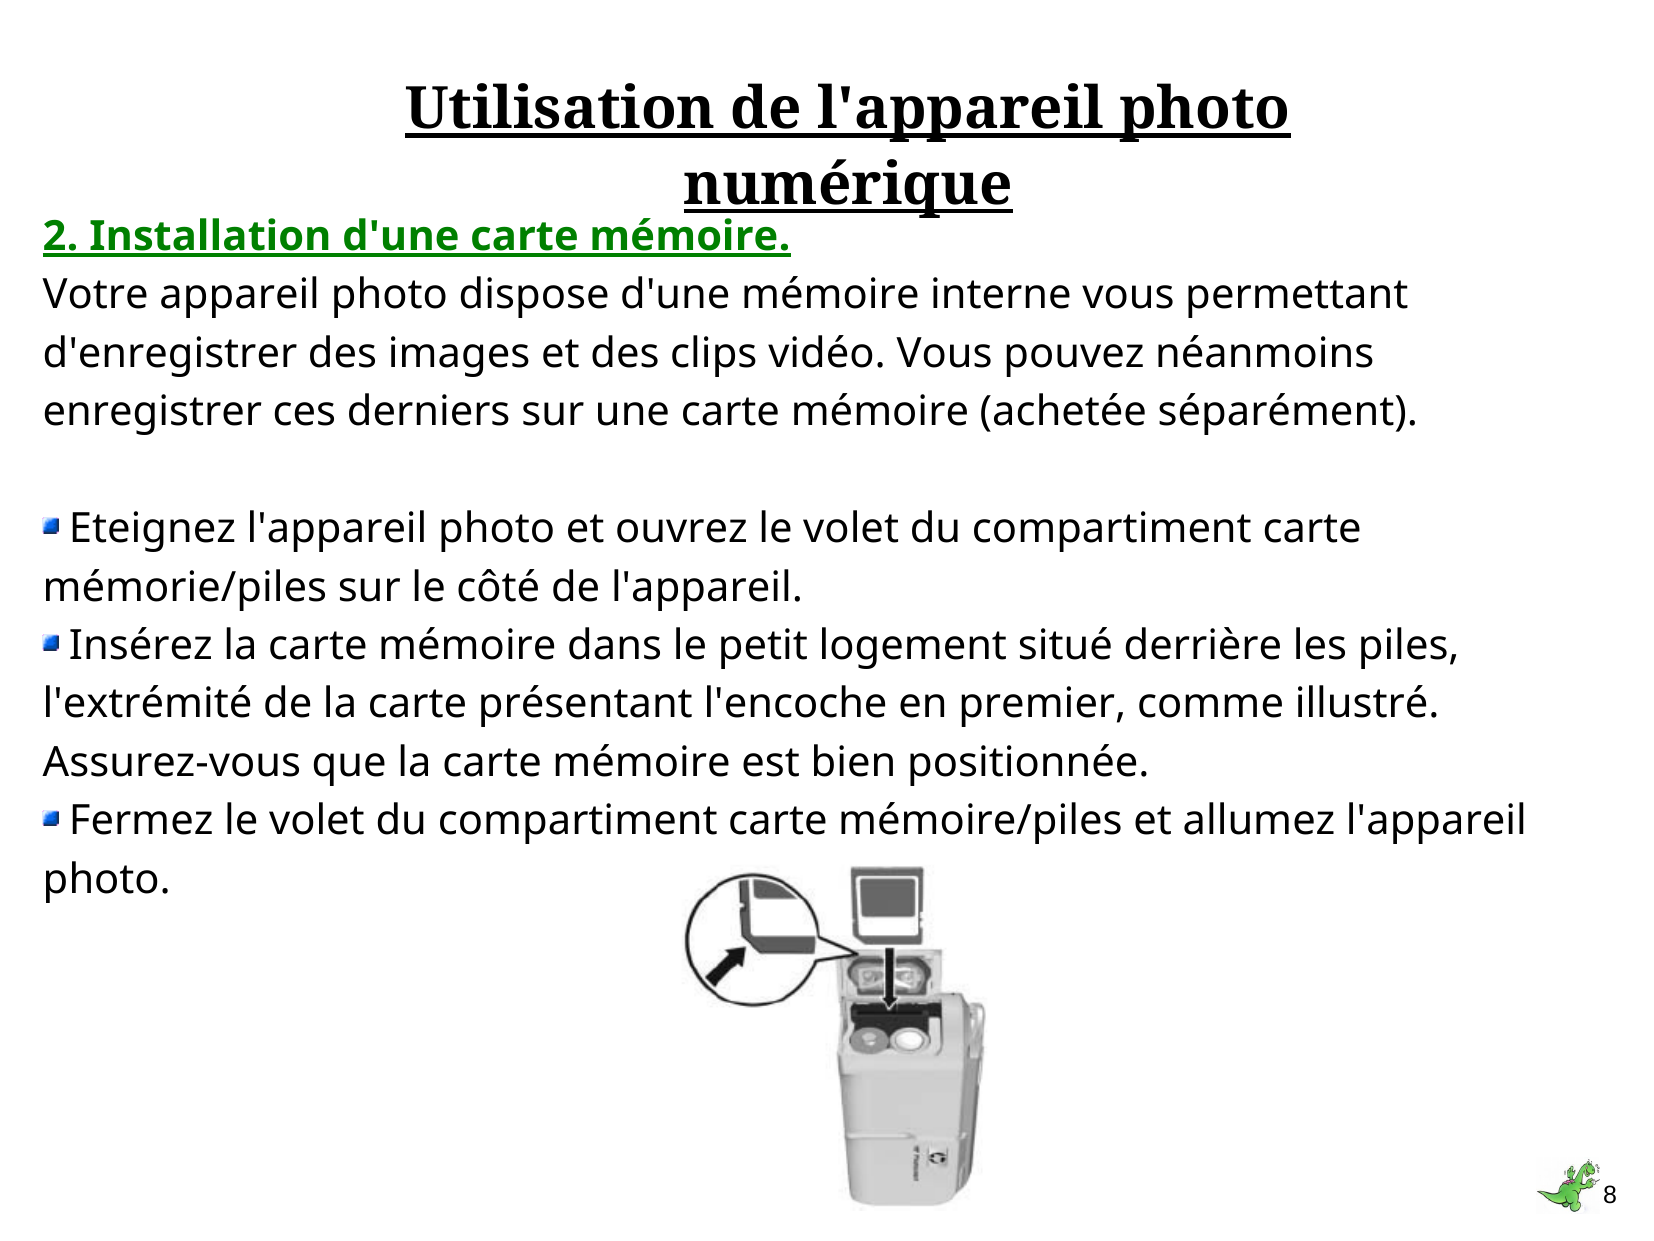

Utilisation de l'appareil photo numérique
2. Installation d'une carte mémoire.
Votre appareil photo dispose d'une mémoire interne vous permettant d'enregistrer des images et des clips vidéo. Vous pouvez néanmoins enregistrer ces derniers sur une carte mémoire (achetée séparément).
 Eteignez l'appareil photo et ouvrez le volet du compartiment carte mémorie/piles sur le côté de l'appareil.
 Insérez la carte mémoire dans le petit logement situé derrière les piles, l'extrémité de la carte présentant l'encoche en premier, comme illustré.
Assurez-vous que la carte mémoire est bien positionnée.
 Fermez le volet du compartiment carte mémoire/piles et allumez l'appareil photo.
8